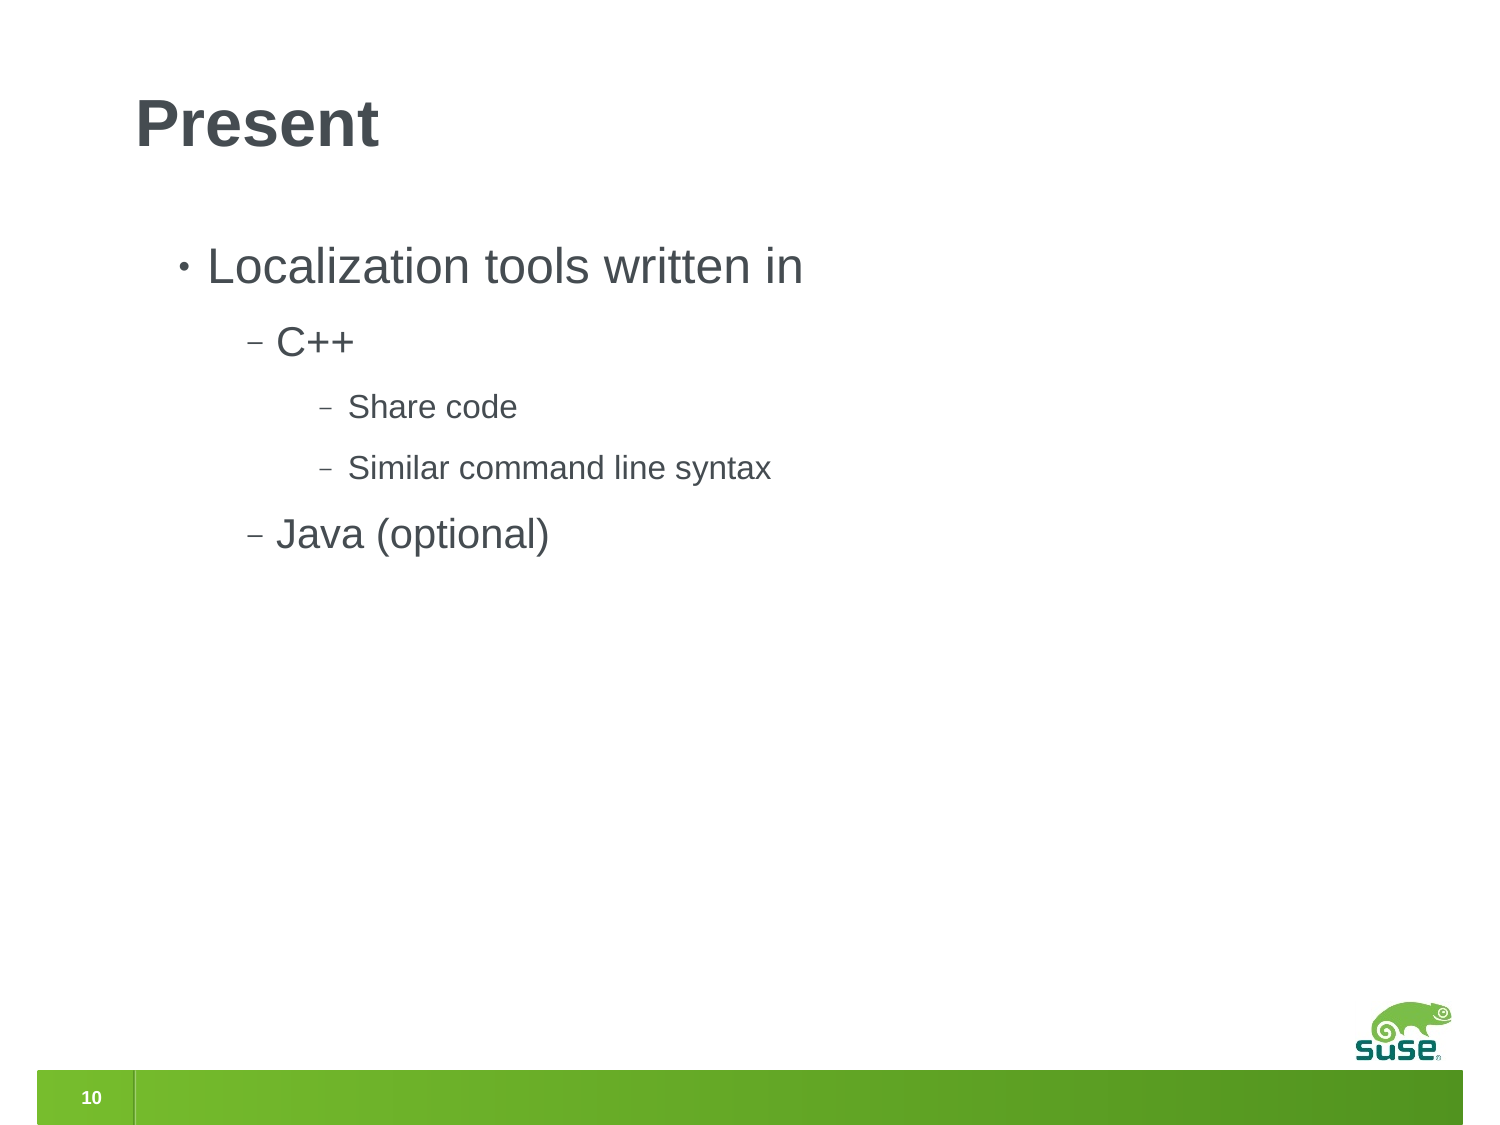

# Present
Localization tools written in
C++
Share code
Similar command line syntax
Java (optional)